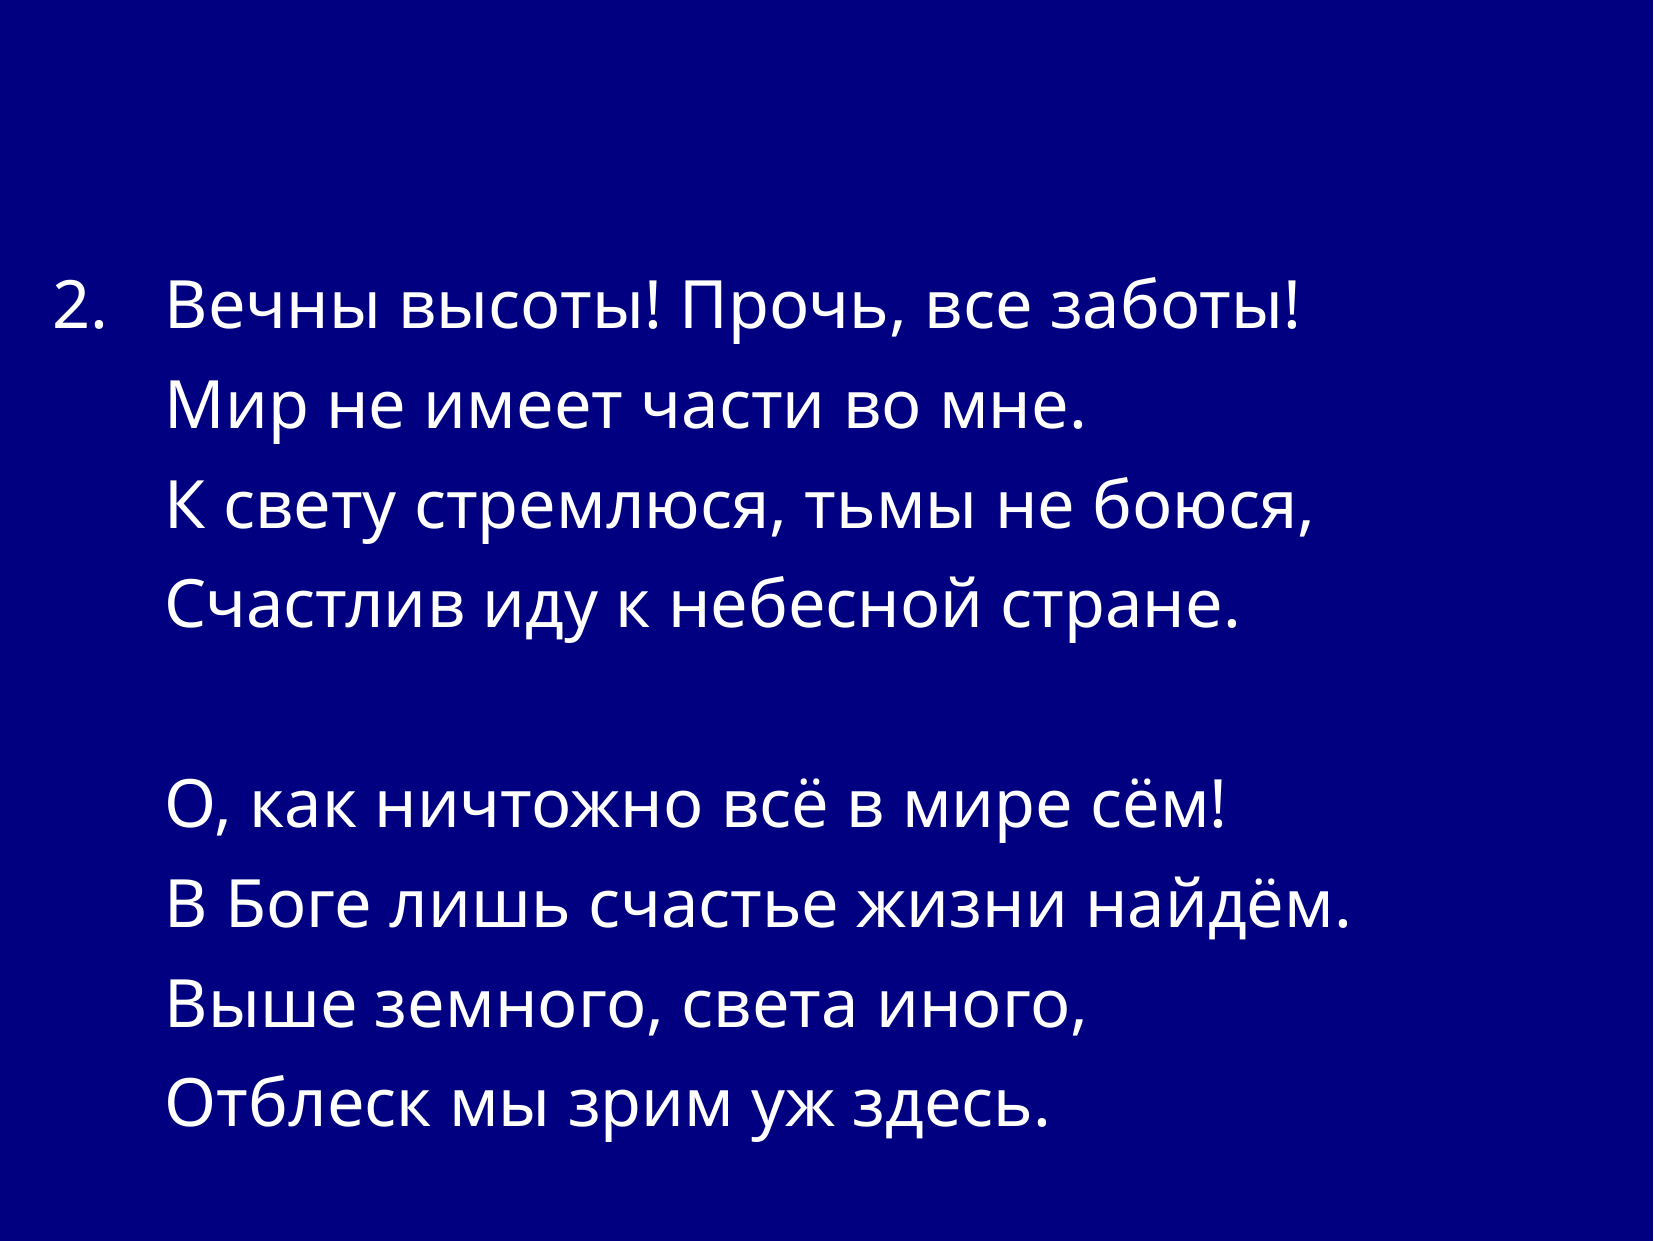

2.	Вечны высоты! Прочь, все заботы!
	Мир не имеет части во мне.
	К свету стремлюся, тьмы не боюся,
	Счастлив иду к небесной стране.
	О, как ничтожно всё в мире сём!
	В Боге лишь счастье жизни найдём.
	Выше земного, света иного,
	Отблеск мы зрим уж здесь.